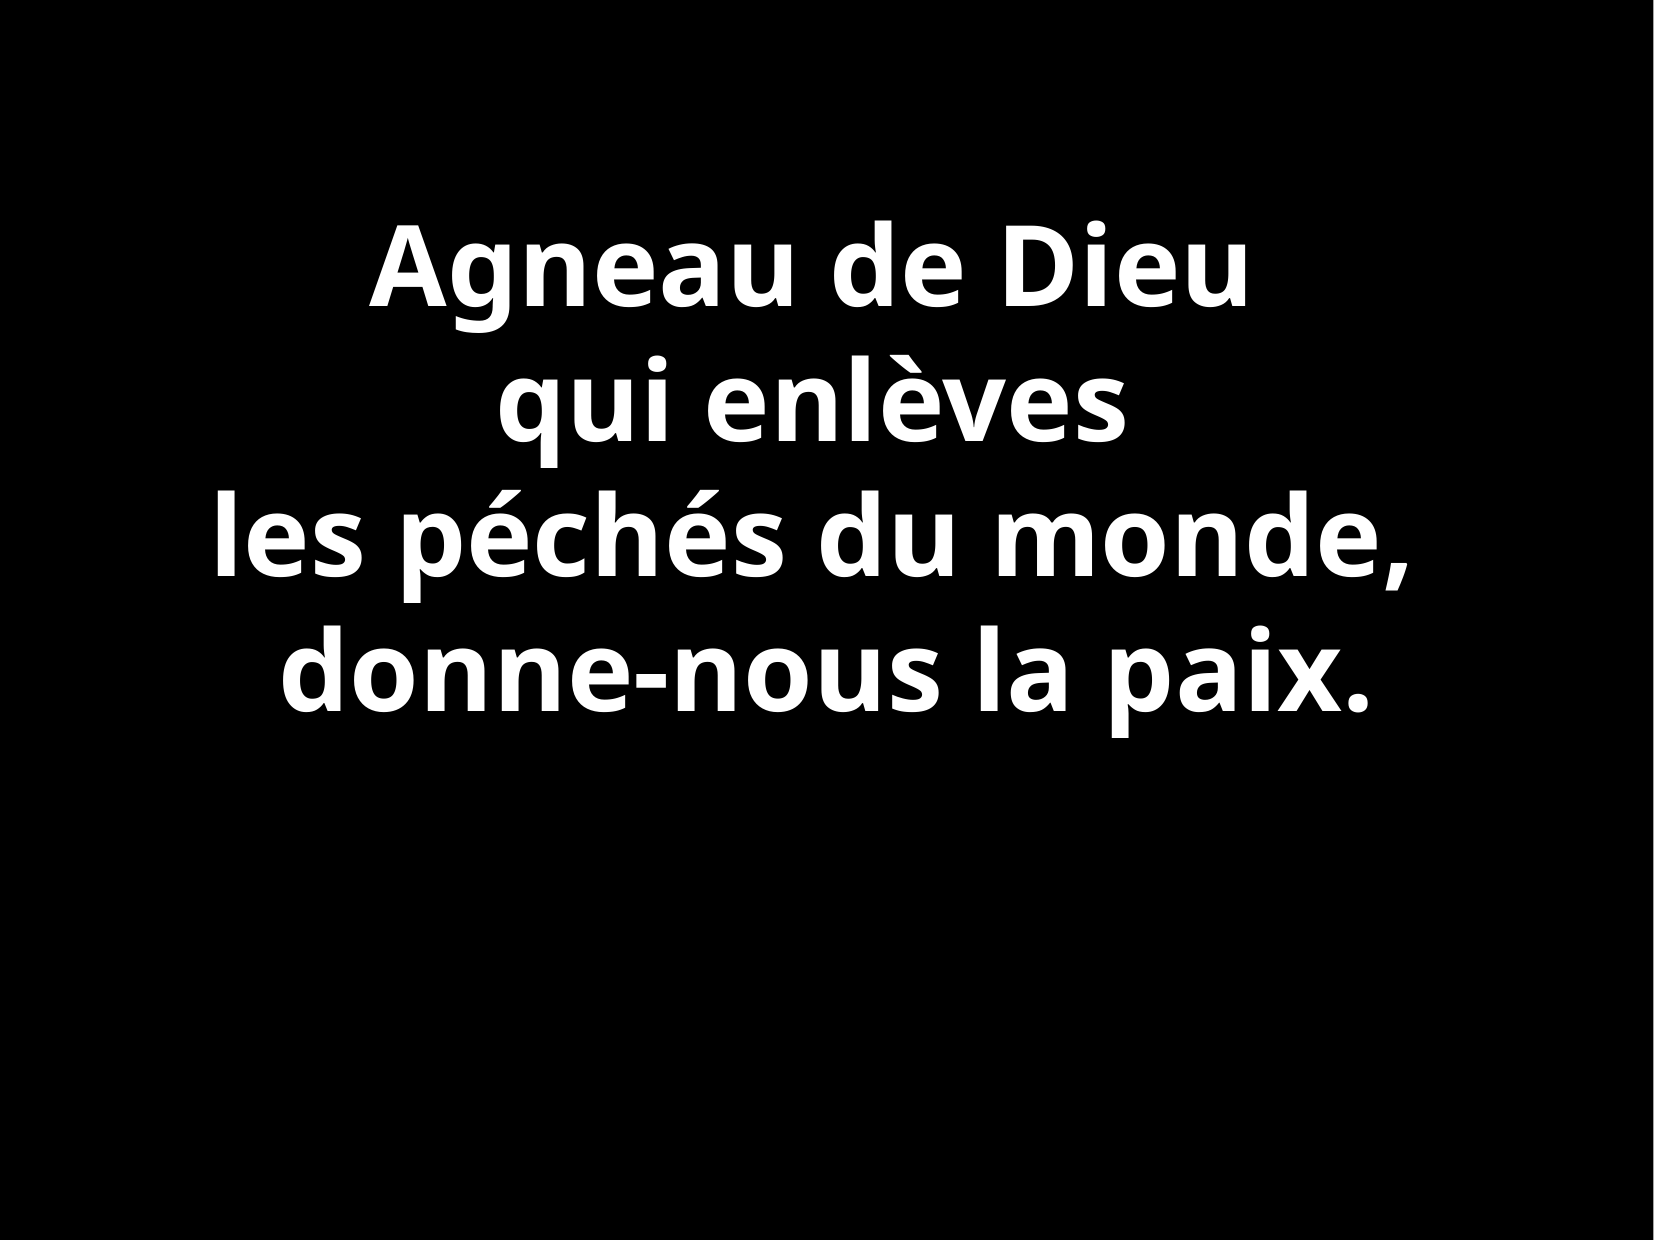

Agneau de Dieu
qui enlèves
les péchés du monde,
donne-nous la paix.